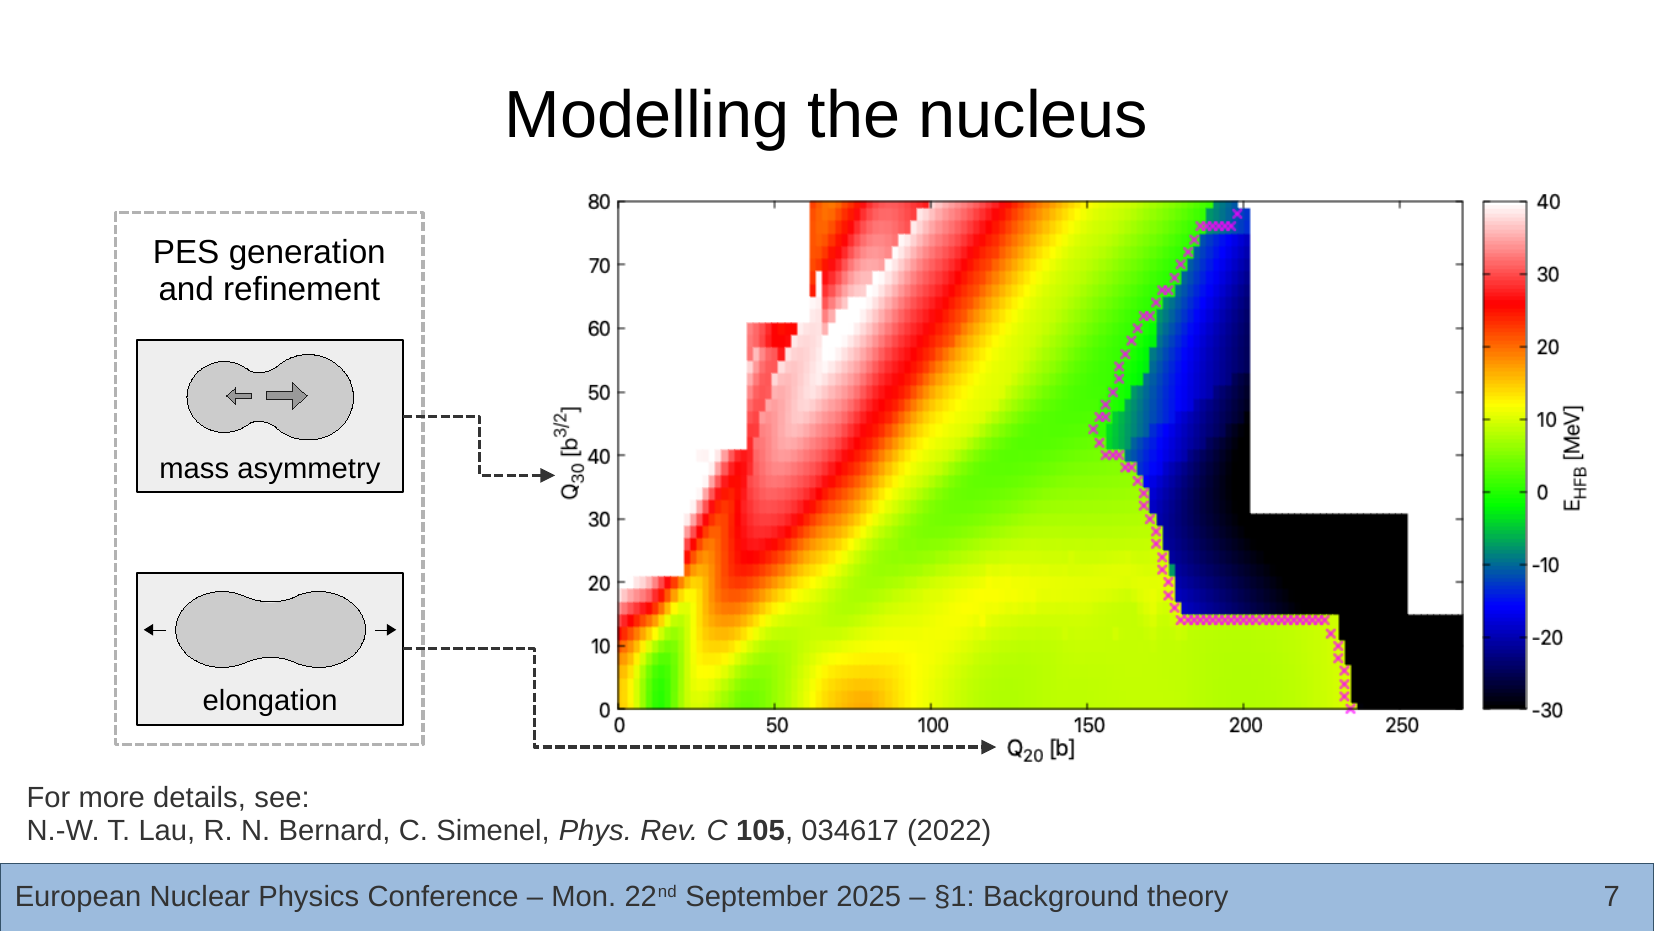

# Modelling the nucleus
PES generation and refinement
mass asymmetry
elongation
For more details, see:
N.-W. T. Lau, R. N. Bernard, C. Simenel, Phys. Rev. C 105, 034617 (2022)
European Nuclear Physics Conference – Mon. 22nd September 2025 – §1: Background theory